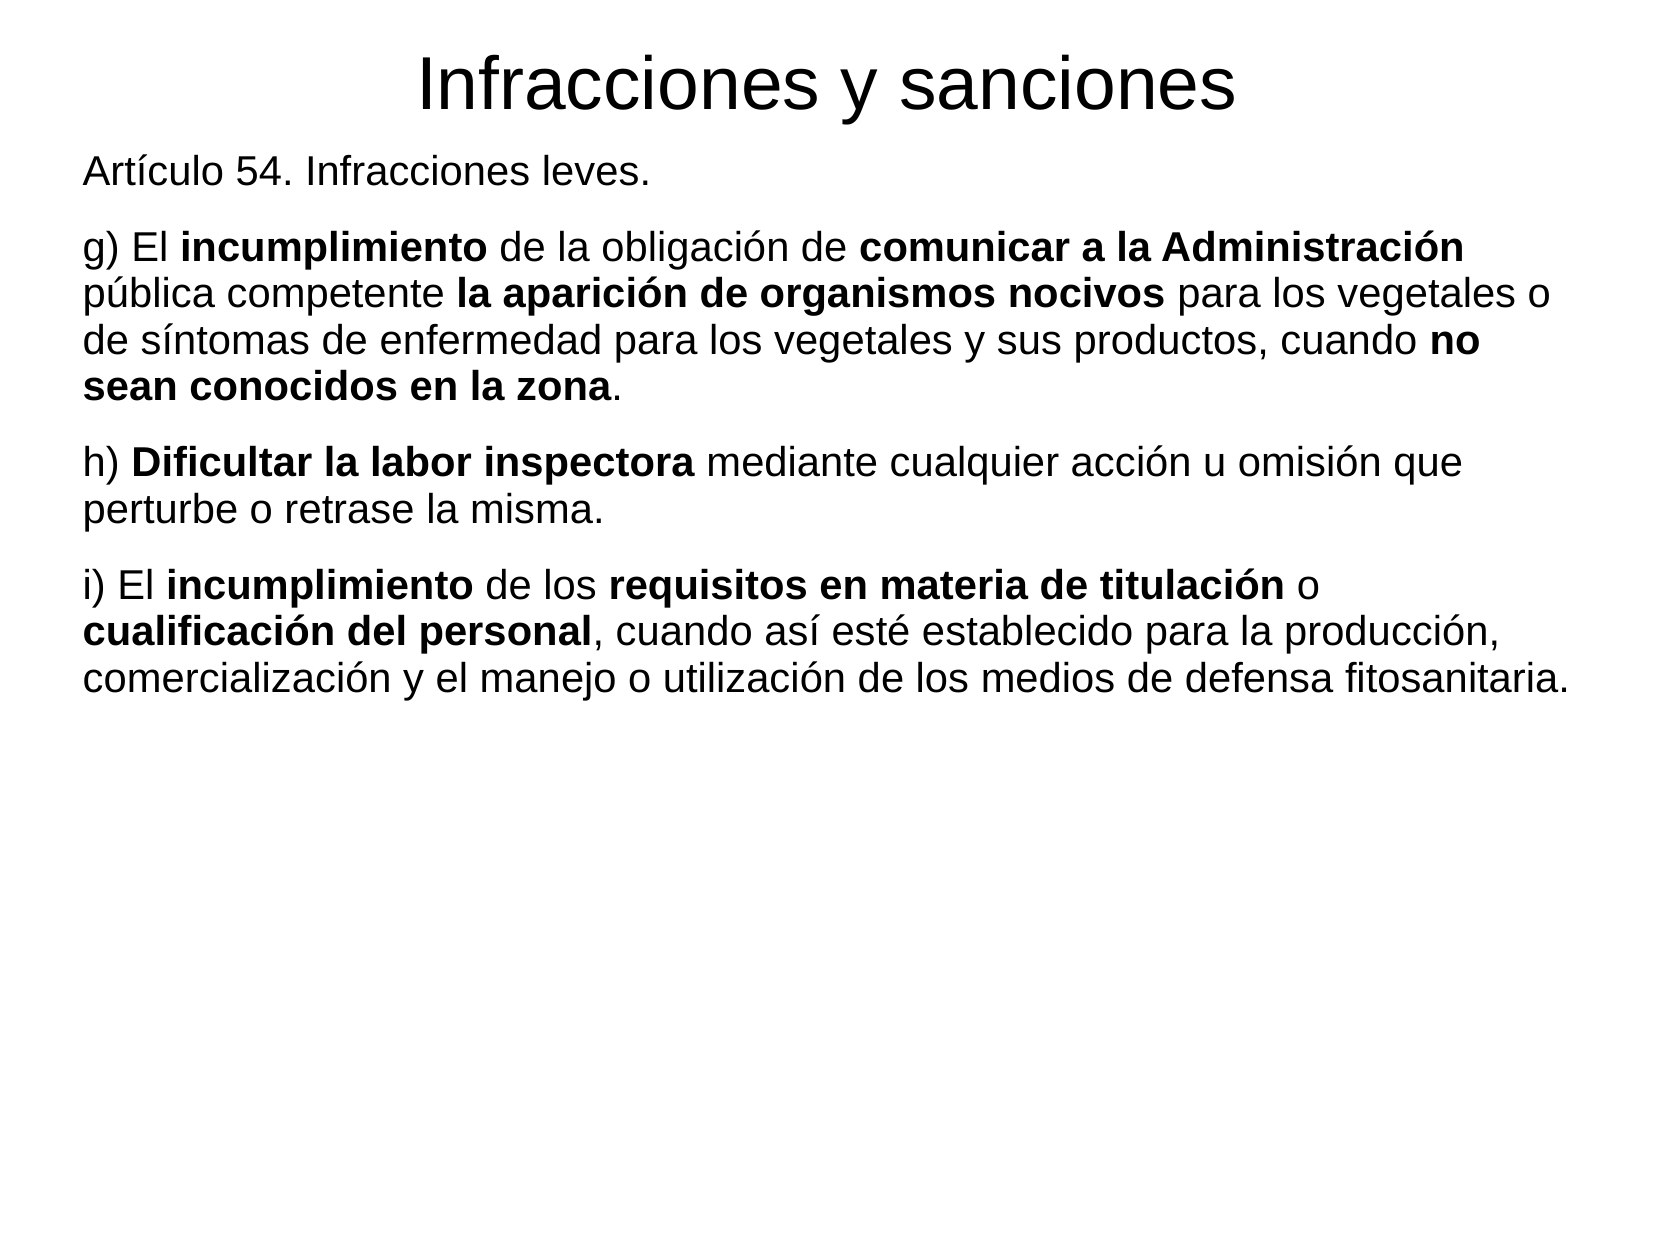

# Infracciones y sanciones
Artículo 54. Infracciones leves.
g) El incumplimiento de la obligación de comunicar a la Administración pública competente la aparición de organismos nocivos para los vegetales o de síntomas de enfermedad para los vegetales y sus productos, cuando no sean conocidos en la zona.
h) Dificultar la labor inspectora mediante cualquier acción u omisión que perturbe o retrase la misma.
i) El incumplimiento de los requisitos en materia de titulación o cualificación del personal, cuando así esté establecido para la producción, comercialización y el manejo o utilización de los medios de defensa fitosanitaria.